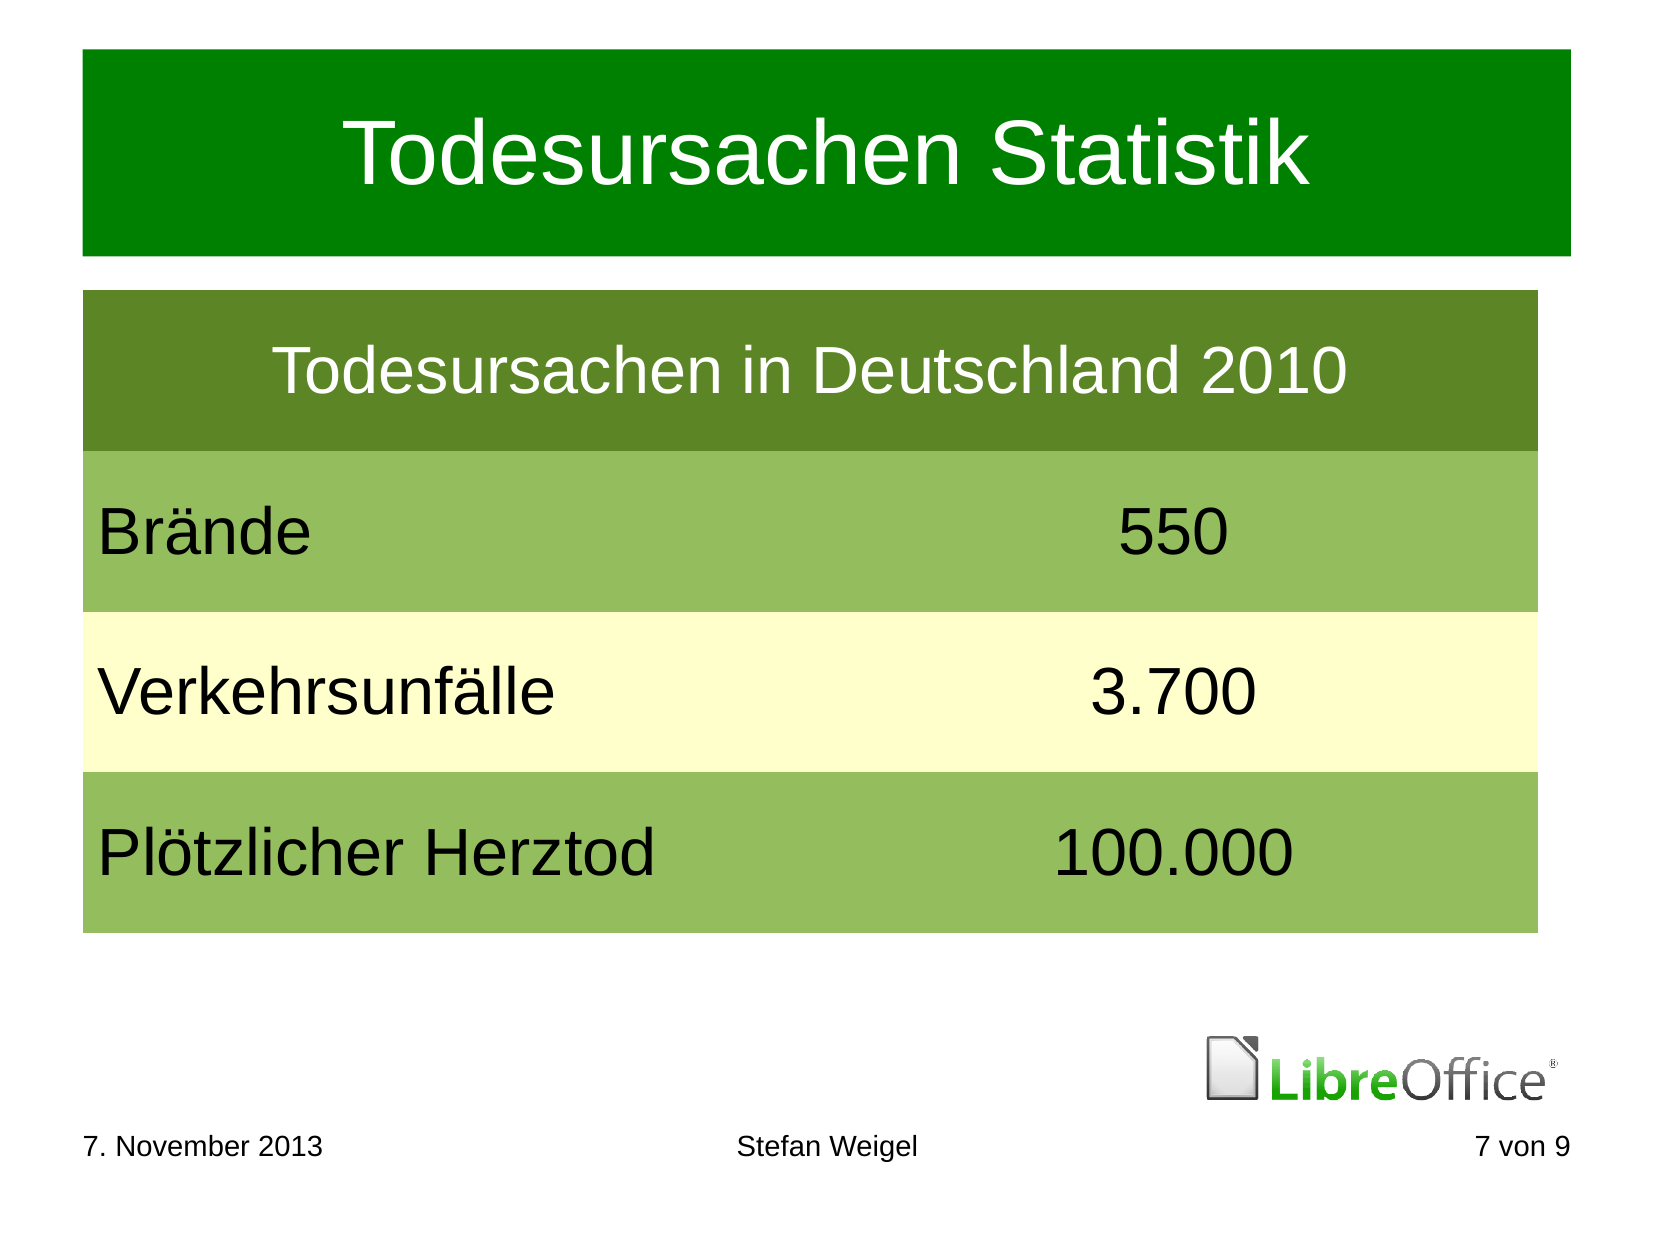

# Todesursachen Statistik
| Todesursachen in Deutschland 2010 | |
| --- | --- |
| Brände | 550 |
| Verkehrsunfälle | 3.700 |
| Plötzlicher Herztod | 100.000 |
7. November 2013
Stefan Weigel
7